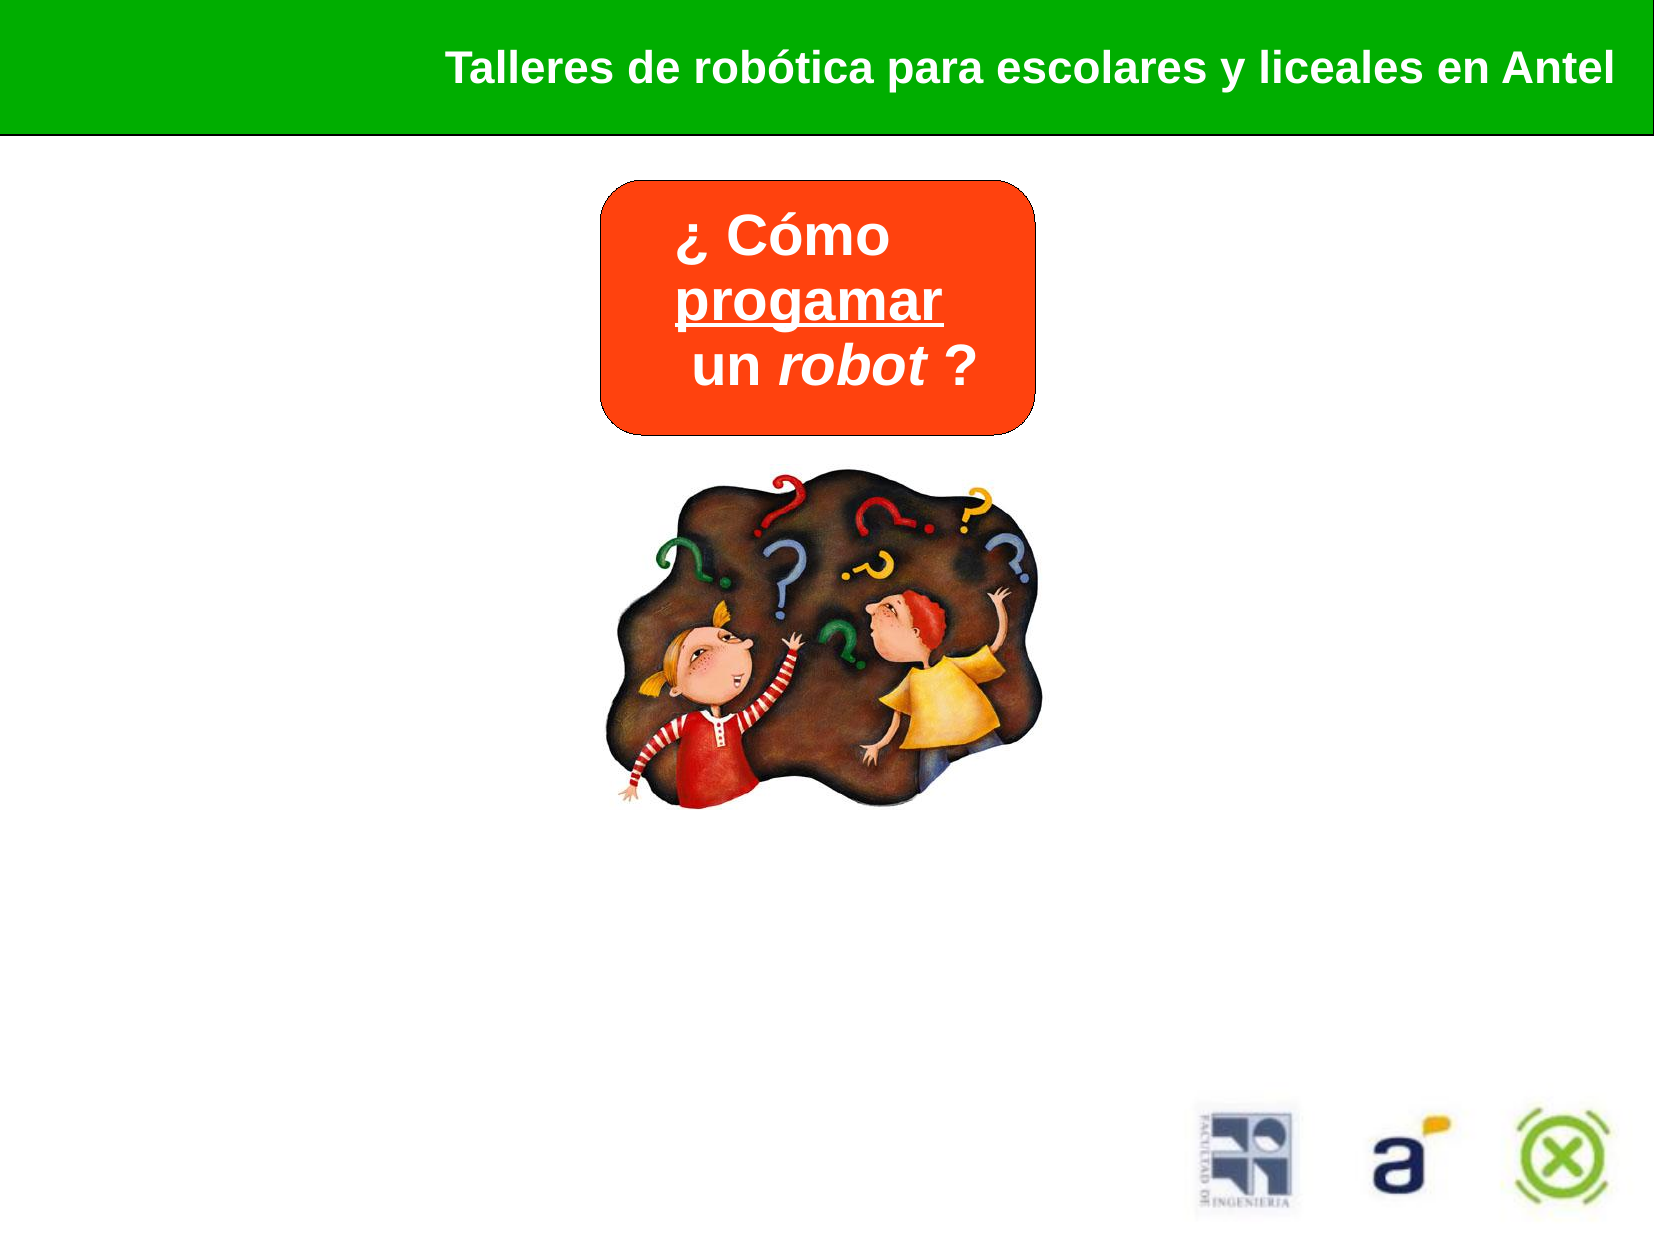

Talleres de robótica para escolares y liceales en Antel
¿ Cómo
progamar
 un robot ?